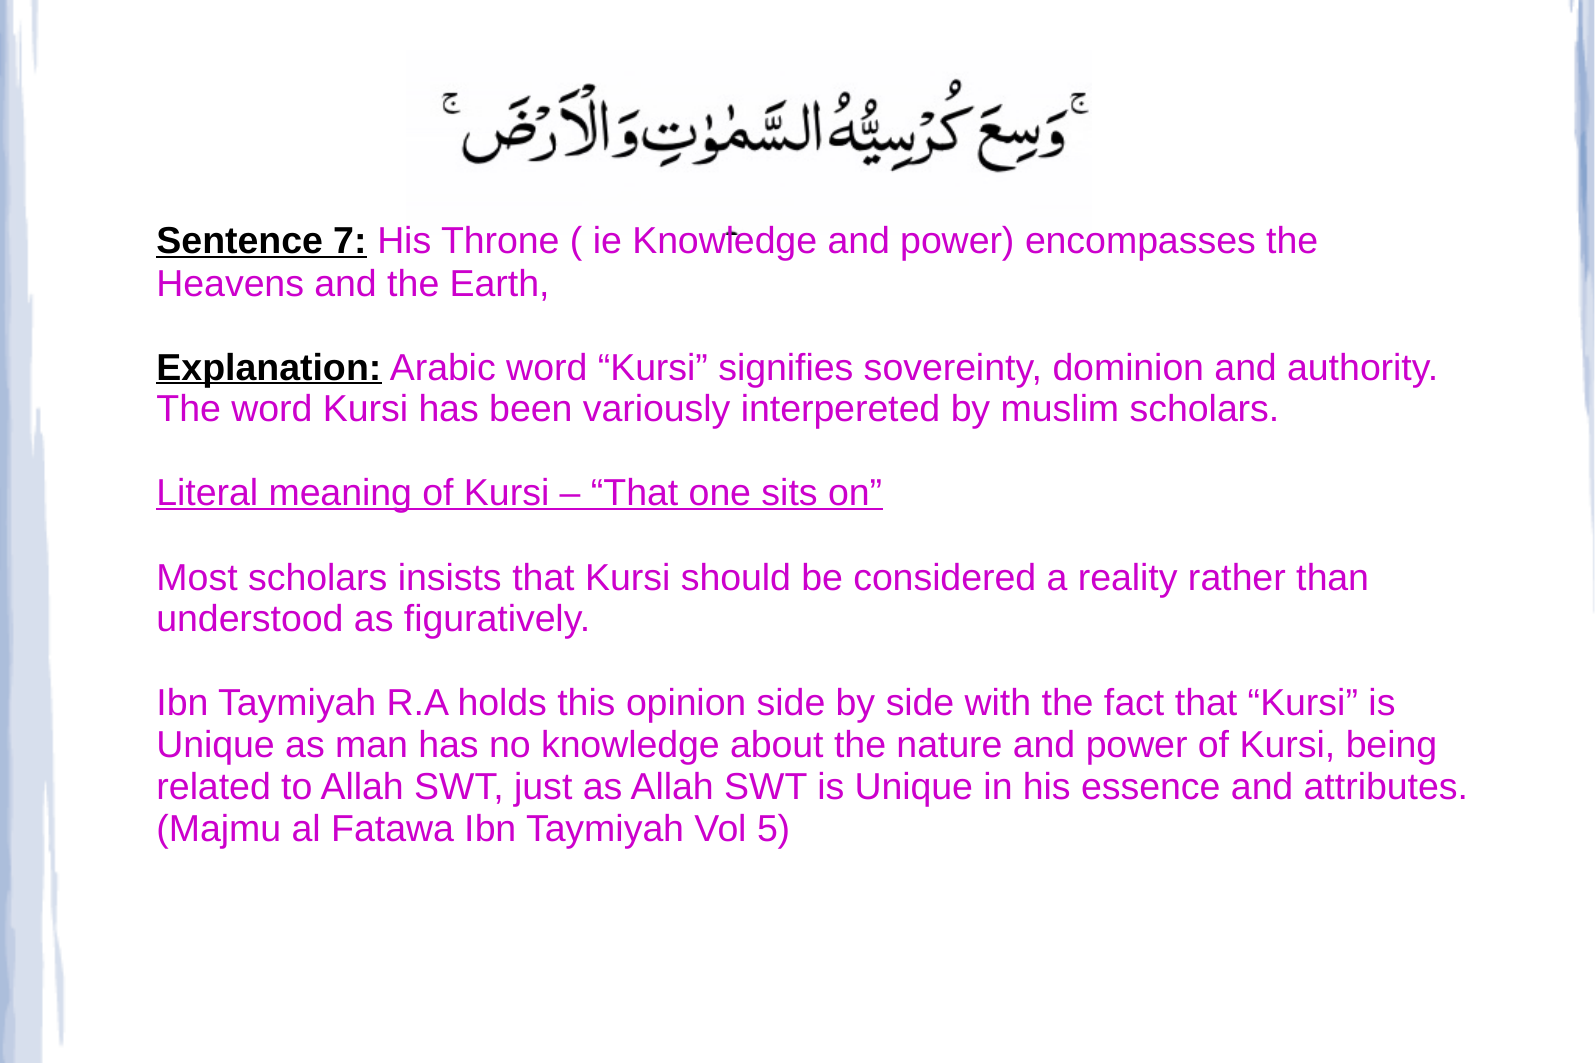

Sentence 7: His Throne ( ie Knowledge and power) encompasses the
Heavens and the Earth,
Explanation: Arabic word “Kursi” signifies sovereinty, dominion and authority.
The word Kursi has been variously interpereted by muslim scholars.
Literal meaning of Kursi – “That one sits on”
Most scholars insists that Kursi should be considered a reality rather than
understood as figuratively.
Ibn Taymiyah R.A holds this opinion side by side with the fact that “Kursi” is
Unique as man has no knowledge about the nature and power of Kursi, being
related to Allah SWT, just as Allah SWT is Unique in his essence and attributes.
(Majmu al Fatawa Ibn Taymiyah Vol 5)